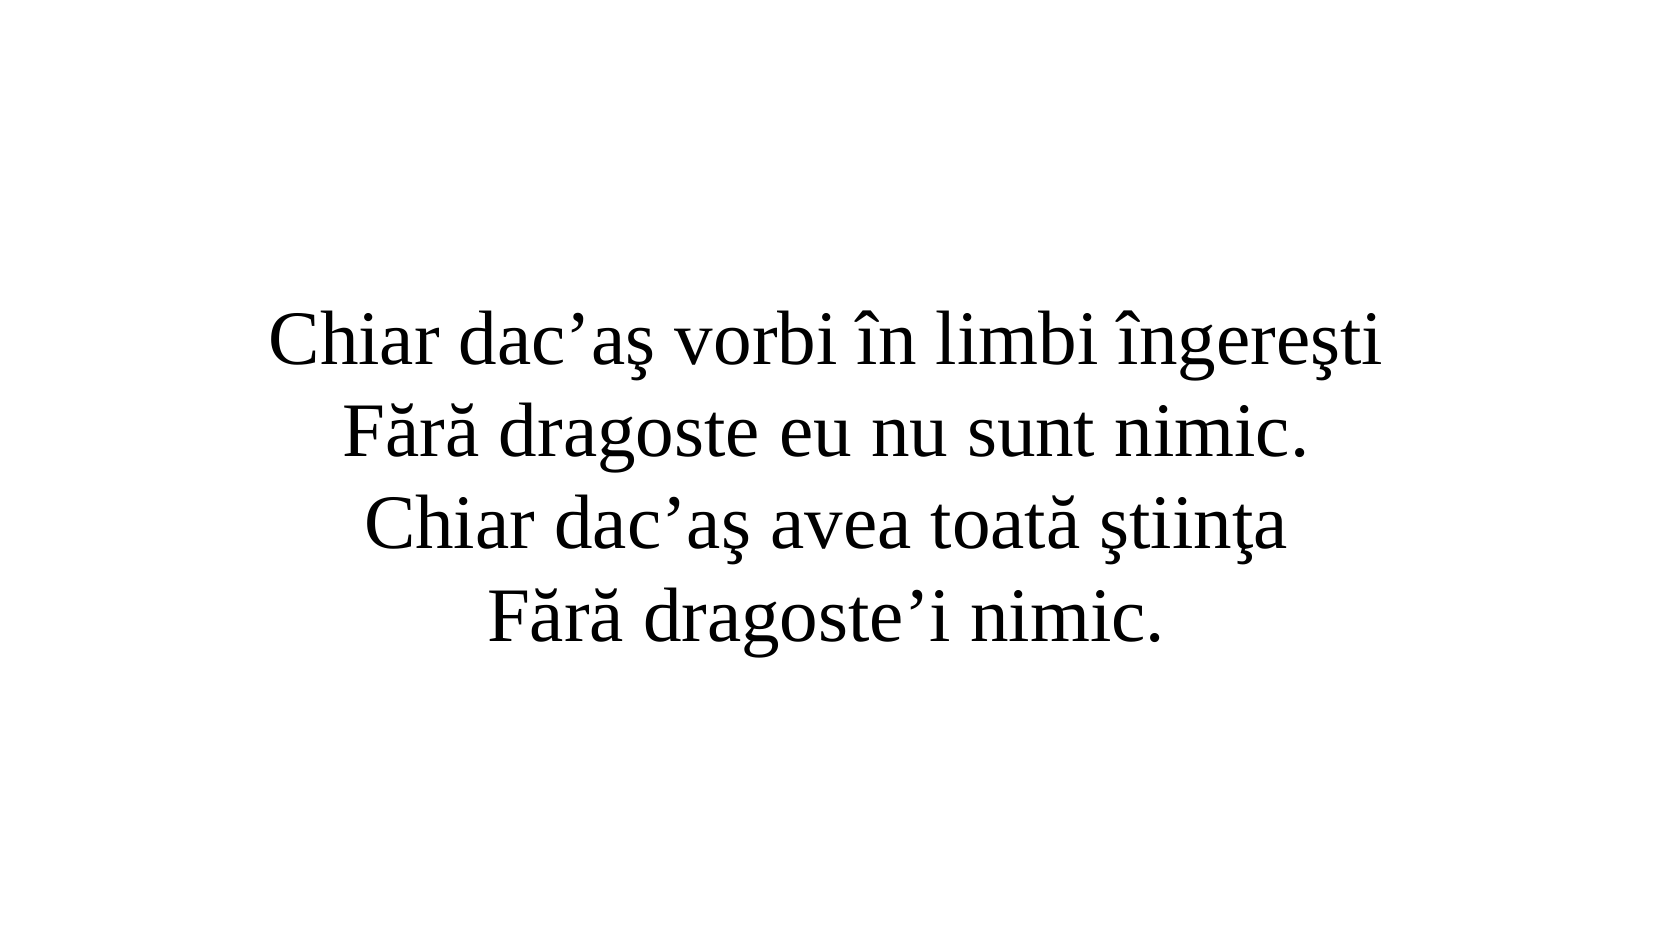

# Chiar dac’aş vorbi în limbi îngereşti
Fără dragoste eu nu sunt nimic.
Chiar dac’aş avea toată ştiinţa
Fără dragoste’i nimic.